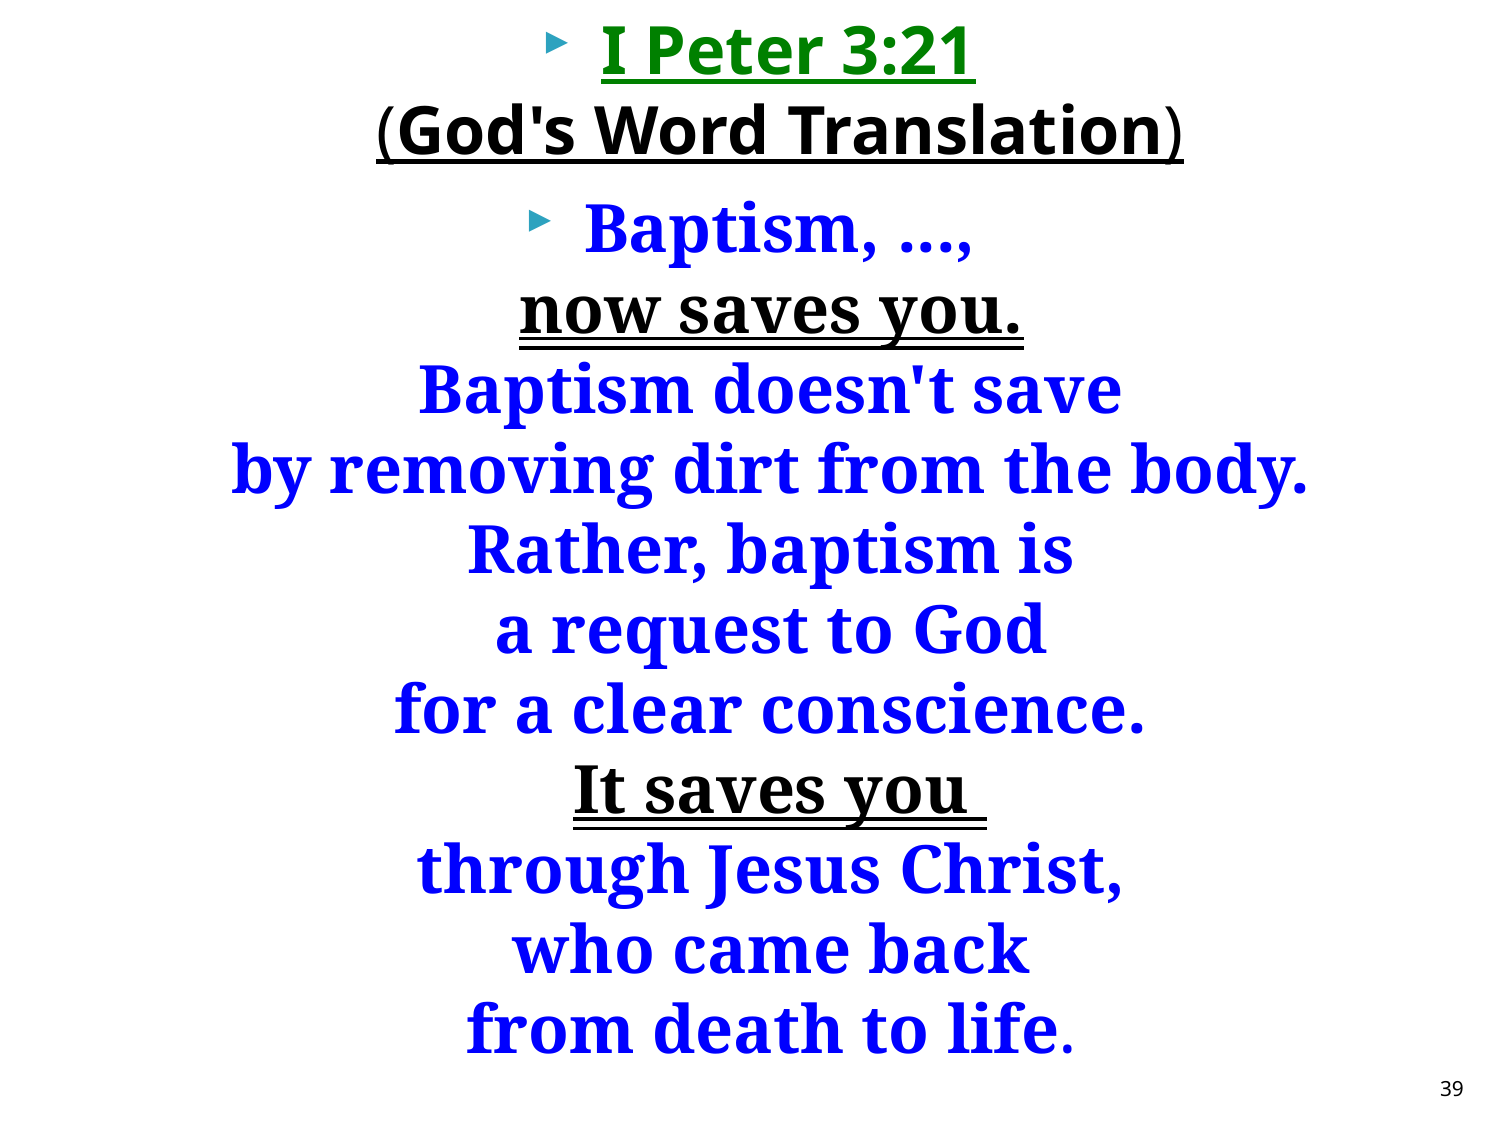

# I Peter 3:21 (God's Word Translation)
 Baptism, ...,
now saves you.
Baptism doesn't save
by removing dirt from the body.
Rather, baptism is
a request to God
for a clear conscience.
It saves you
through Jesus Christ,
who came back
from death to life.